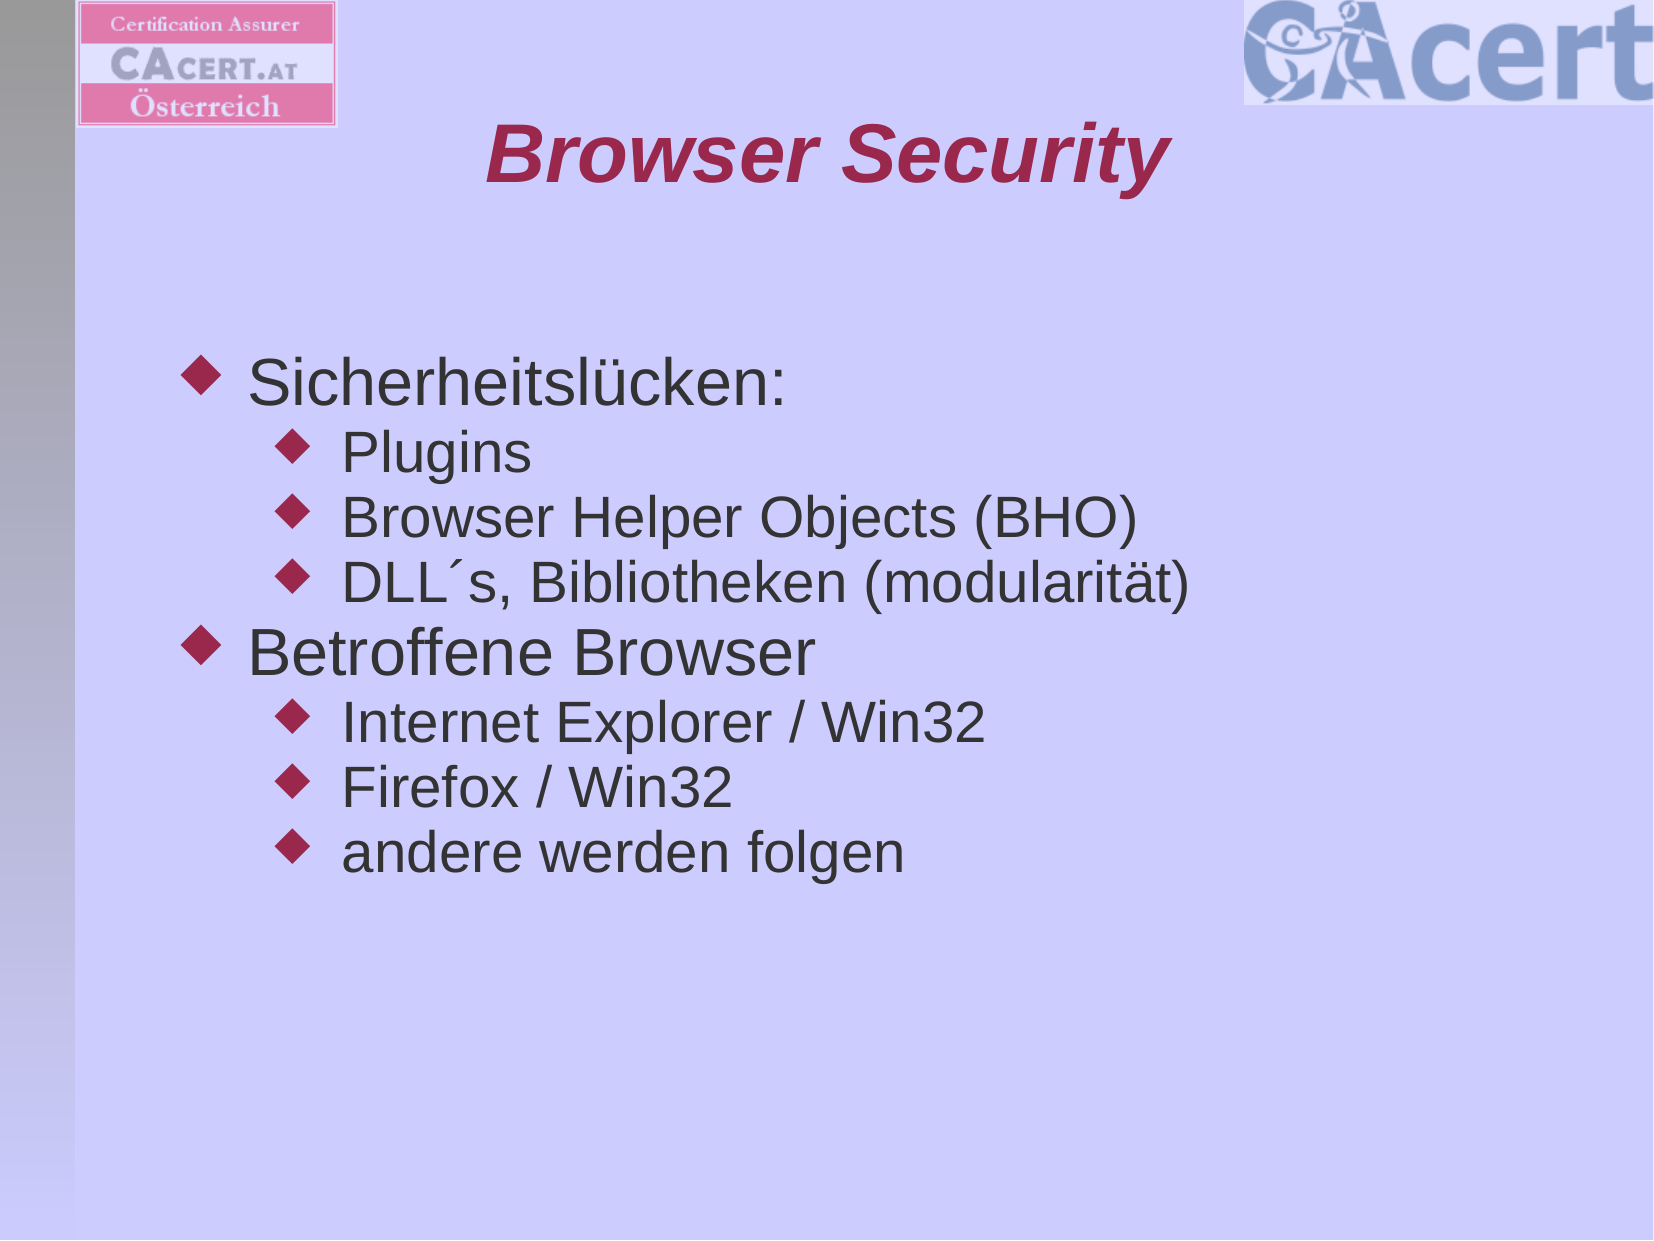

# Browser Security
Sicherheitslücken:
Plugins
Browser Helper Objects (BHO)
DLL´s, Bibliotheken (modularität)
Betroffene Browser
Internet Explorer / Win32
Firefox / Win32
andere werden folgen